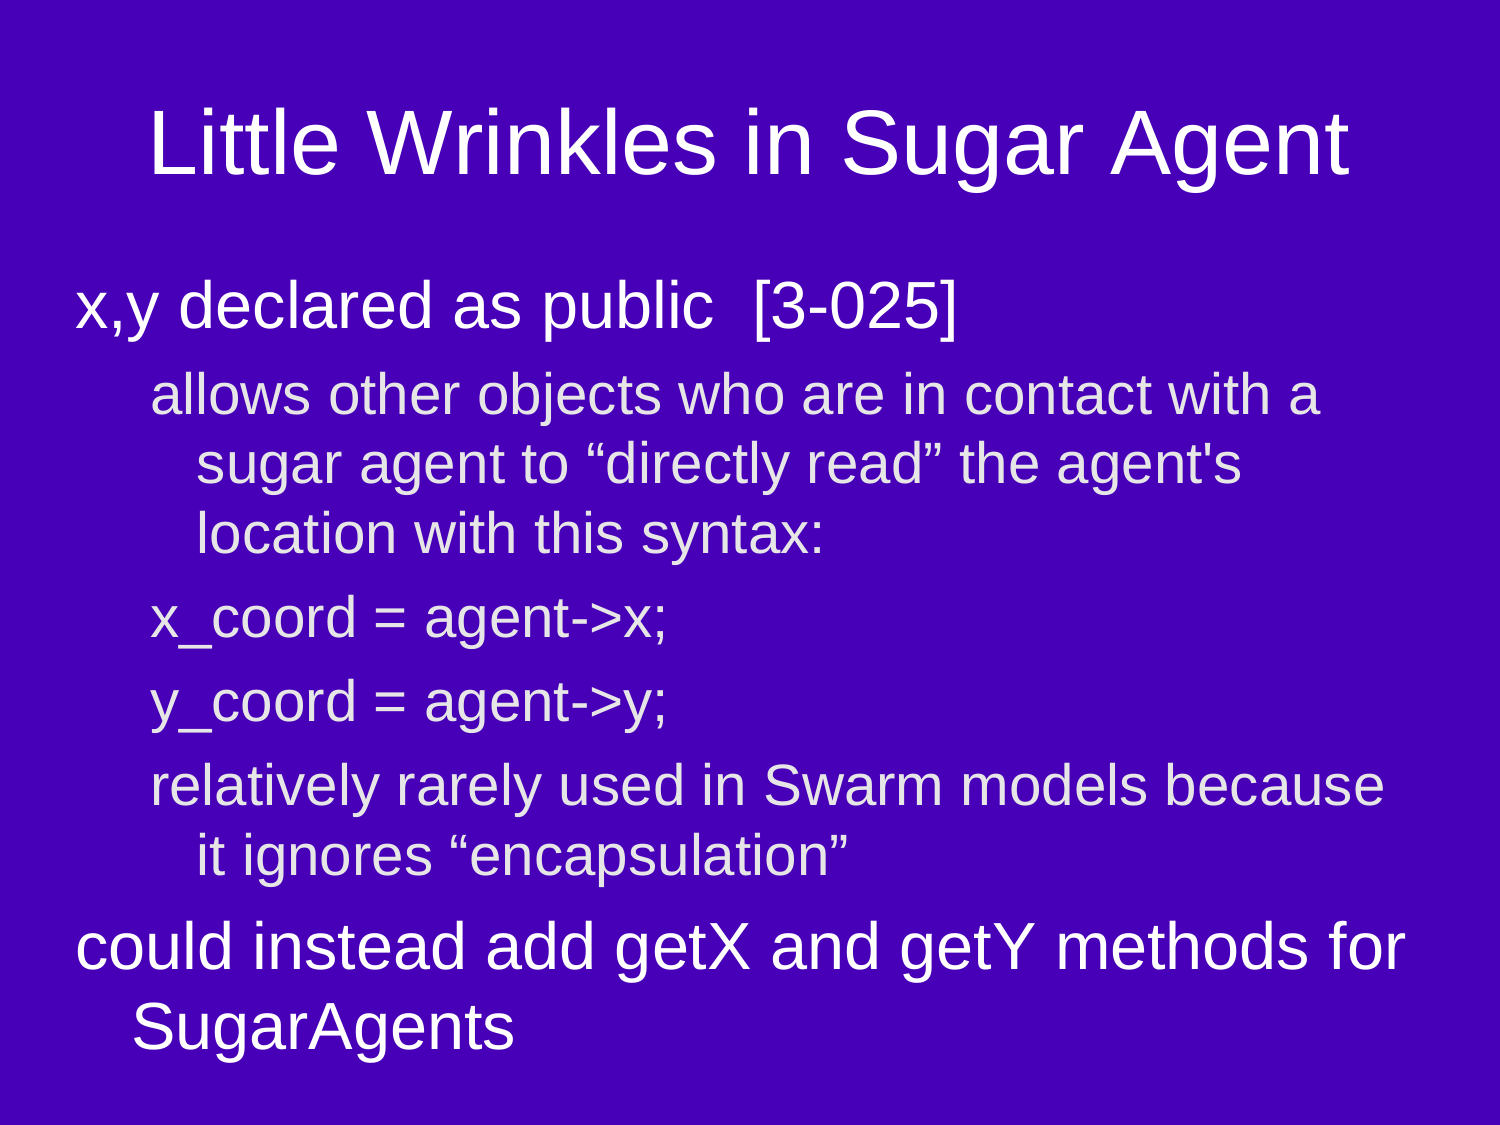

# Little Wrinkles in Sugar Agent
x,y declared as public [3-025]
allows other objects who are in contact with a sugar agent to “directly read” the agent's location with this syntax:
x_coord = agent->x;
y_coord = agent->y;
relatively rarely used in Swarm models because it ignores “encapsulation”
could instead add getX and getY methods for SugarAgents